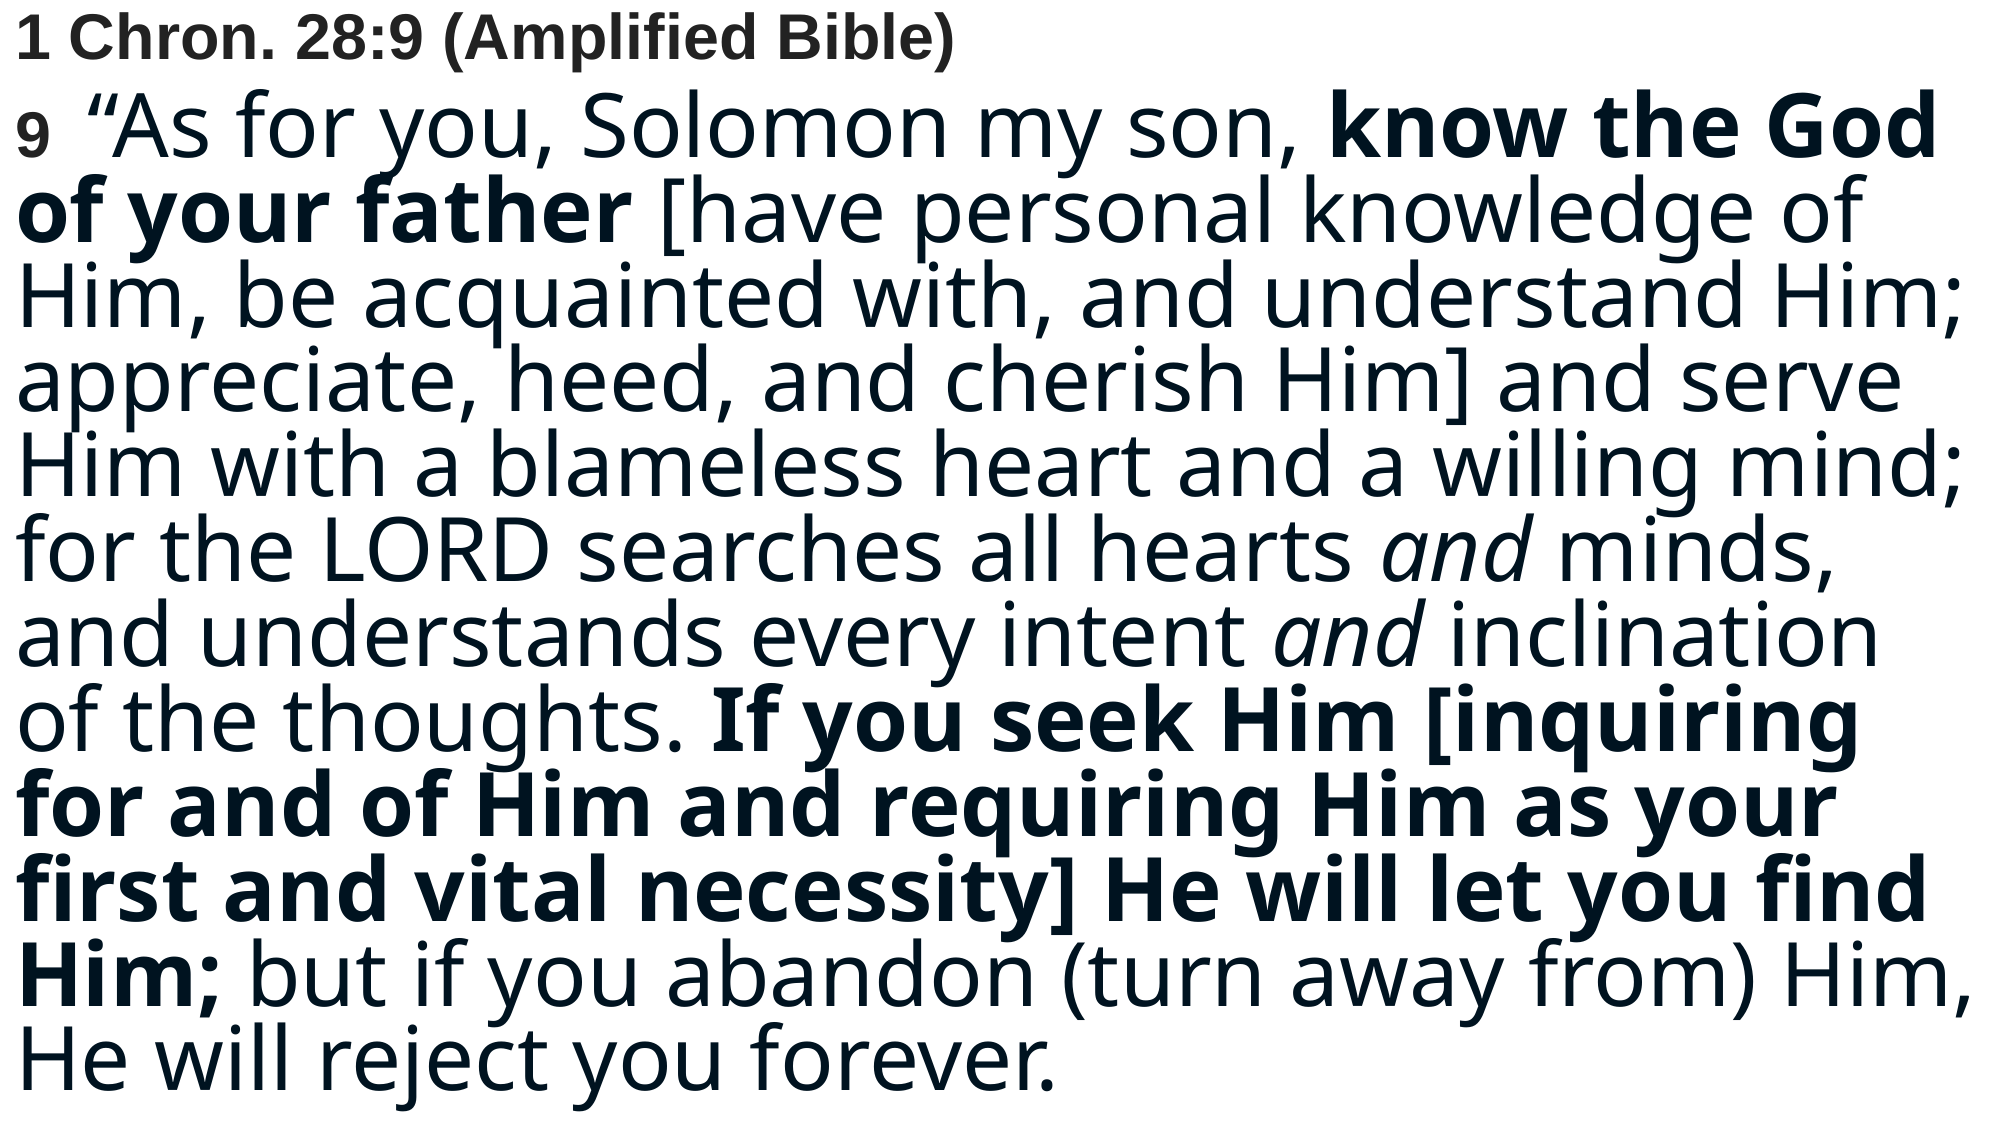

#
1 Chron. 28:9 (Amplified Bible)
9 “As for you, Solomon my son, know the God of your father [have personal knowledge of Him, be acquainted with, and understand Him; appreciate, heed, and cherish Him] and serve Him with a blameless heart and a willing mind; for the LORD searches all hearts and minds, and understands every intent and inclination of the thoughts. If you seek Him [inquiring for and of Him and requiring Him as your first and vital necessity] He will let you find Him; but if you abandon (turn away from) Him, He will reject you forever.